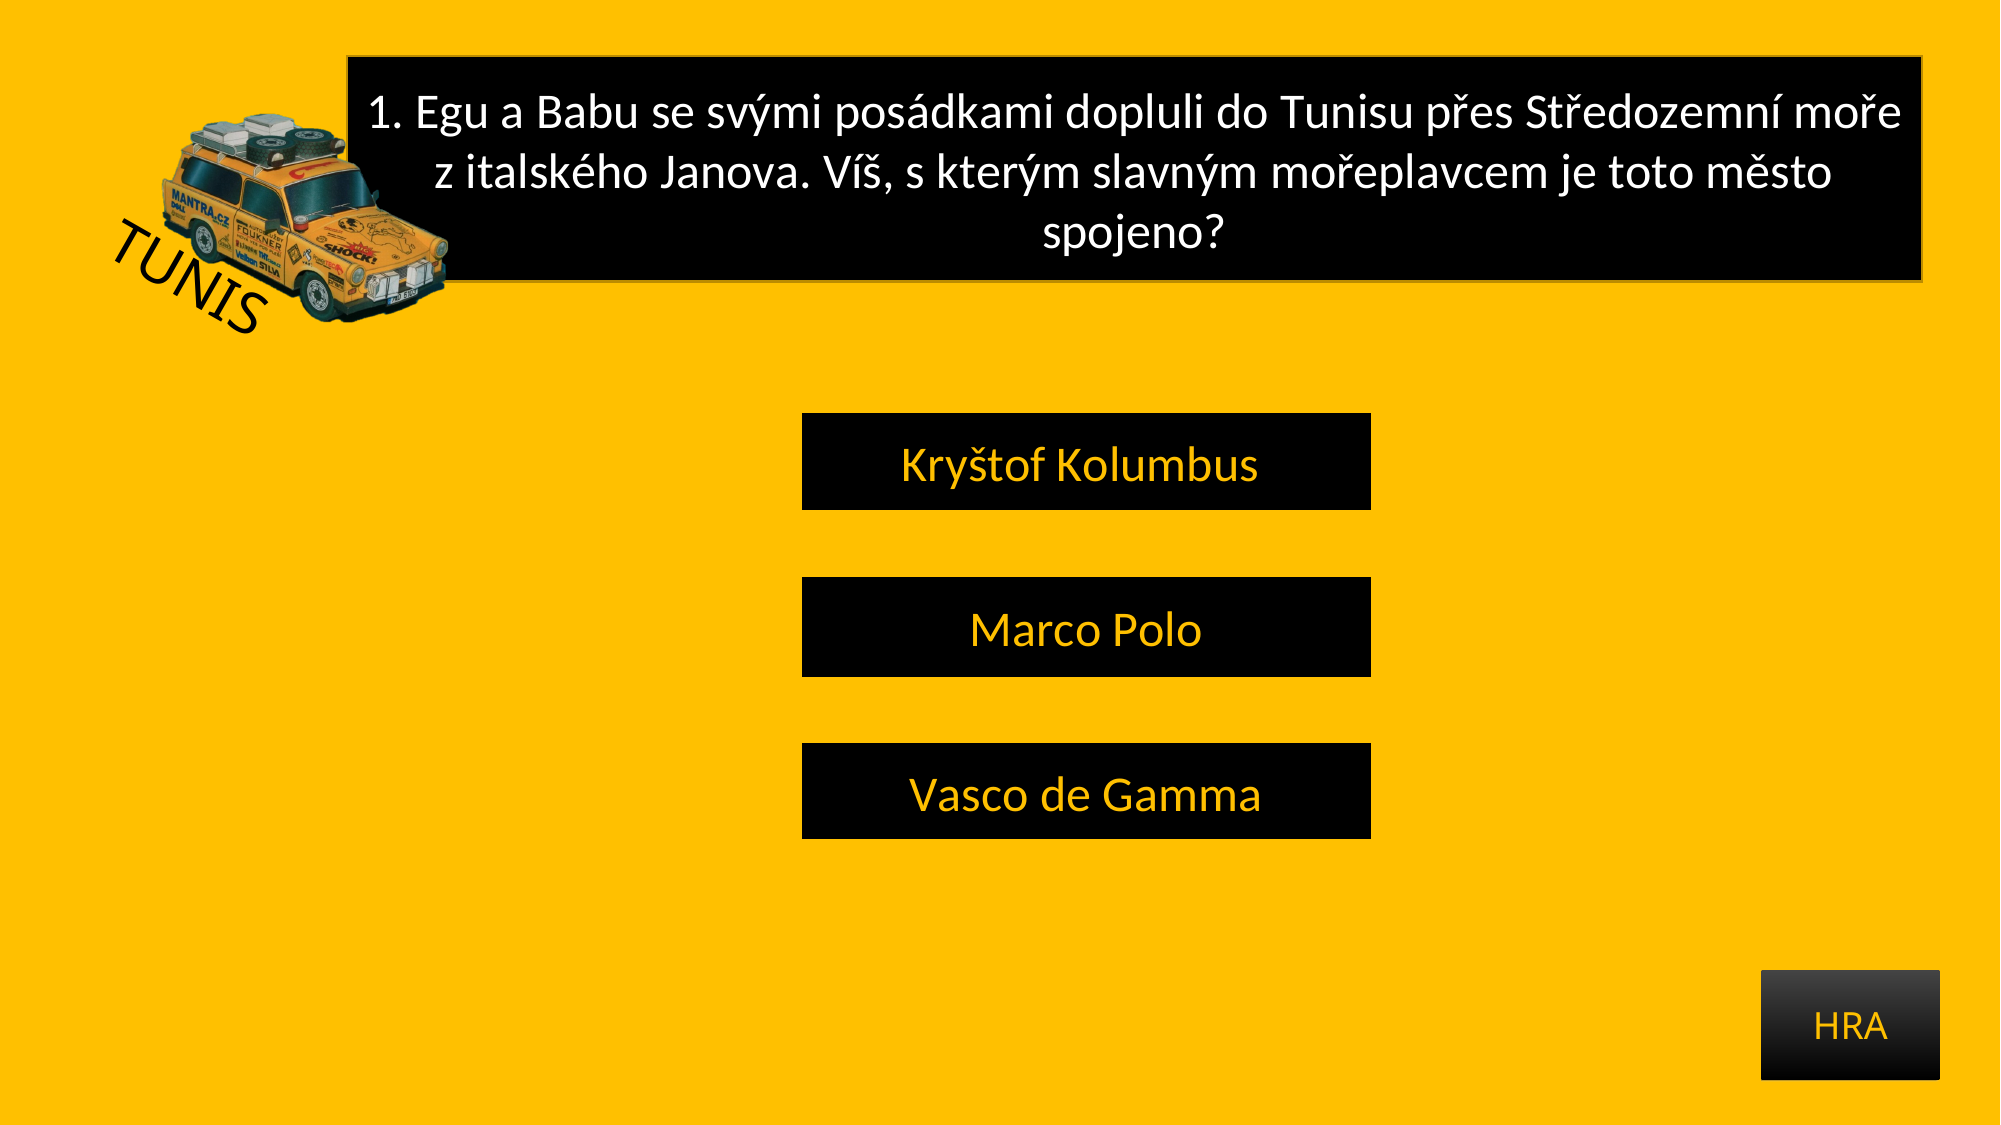

1. Egu a Babu se svými posádkami dopluli do Tunisu přes Středozemní moře z italského Janova. Víš, s kterým slavným mořeplavcem je toto město spojeno?
TUNIS
Kryštof Kolumbus
Marco Polo
Vasco de Gamma
HRA